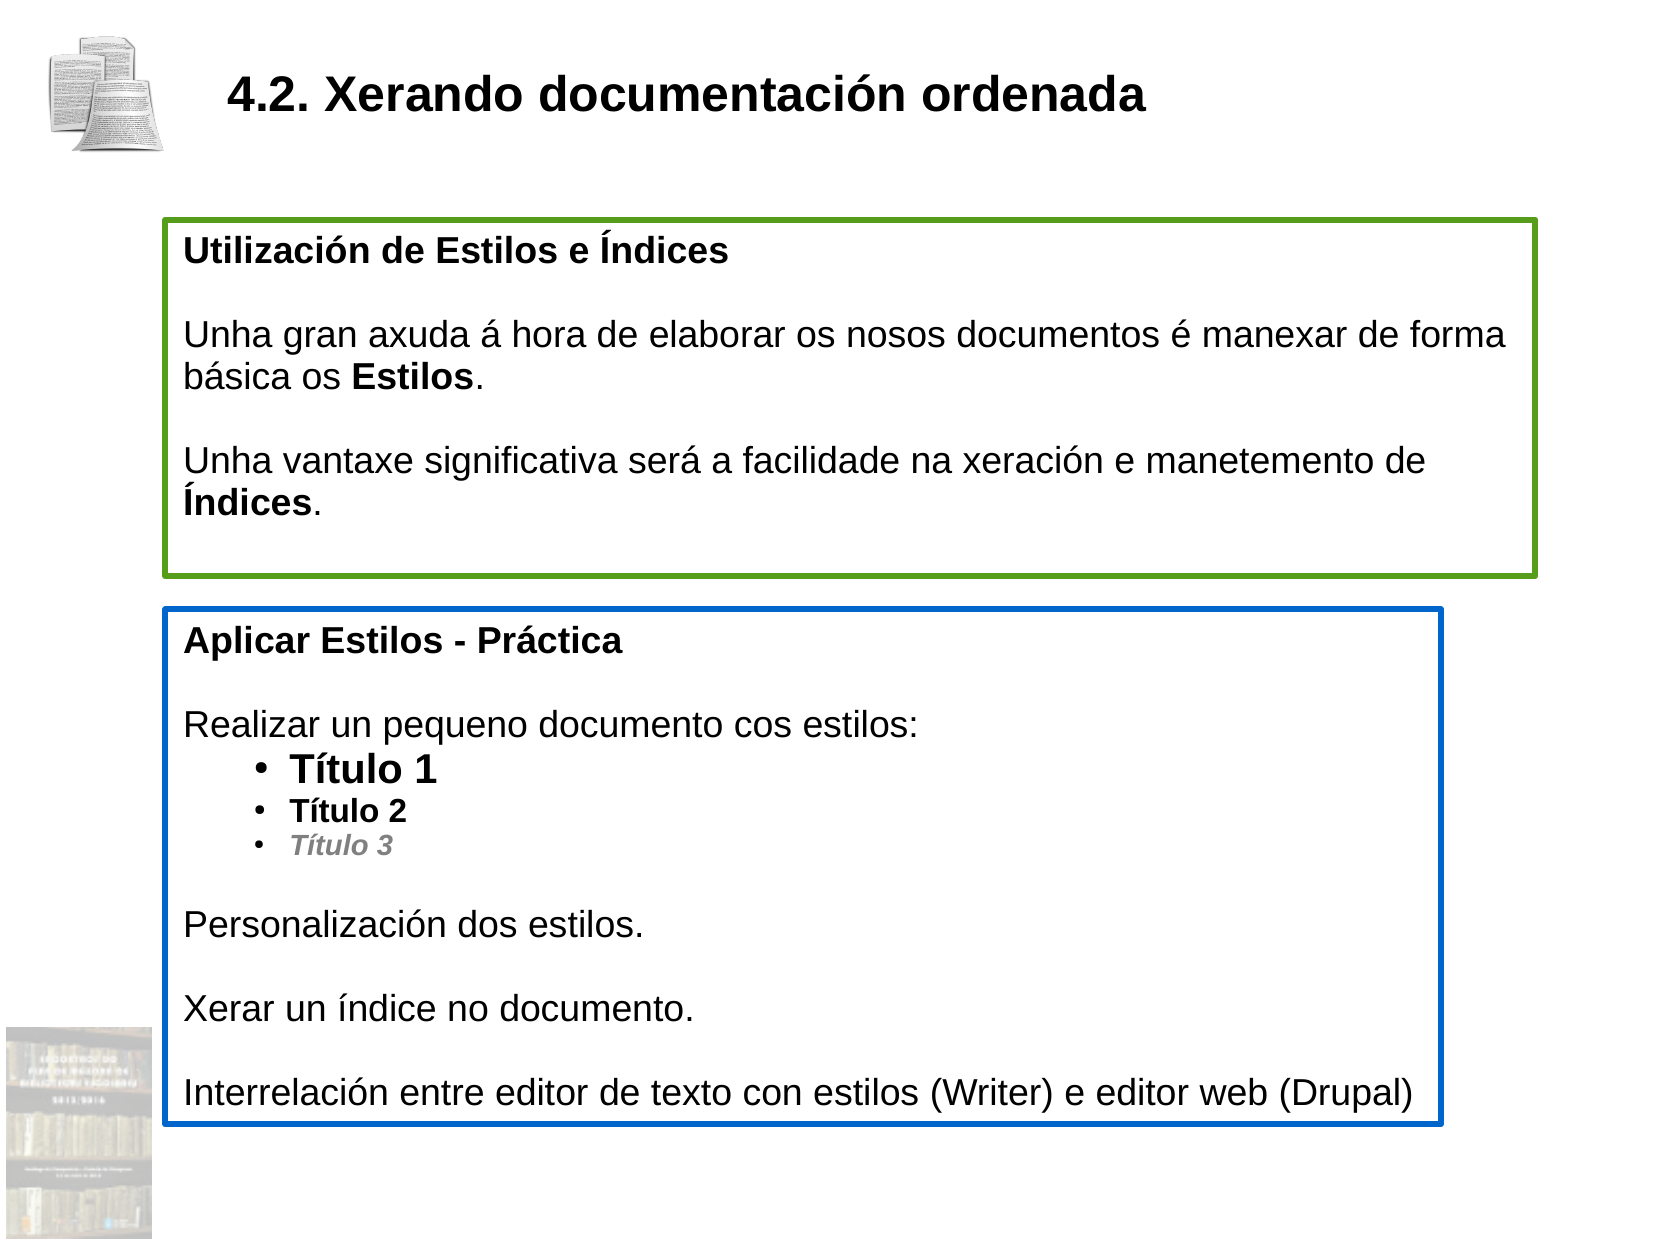

4.2. Xerando documentación ordenada
Utilización de Estilos e Índices
Unha gran axuda á hora de elaborar os nosos documentos é manexar de forma básica os Estilos.
Unha vantaxe significativa será a facilidade na xeración e manetemento de Índices.
Aplicar Estilos - Práctica
Realizar un pequeno documento cos estilos:
Título 1
Título 2
Título 3
Personalización dos estilos.
Xerar un índice no documento.
Interrelación entre editor de texto con estilos (Writer) e editor web (Drupal)